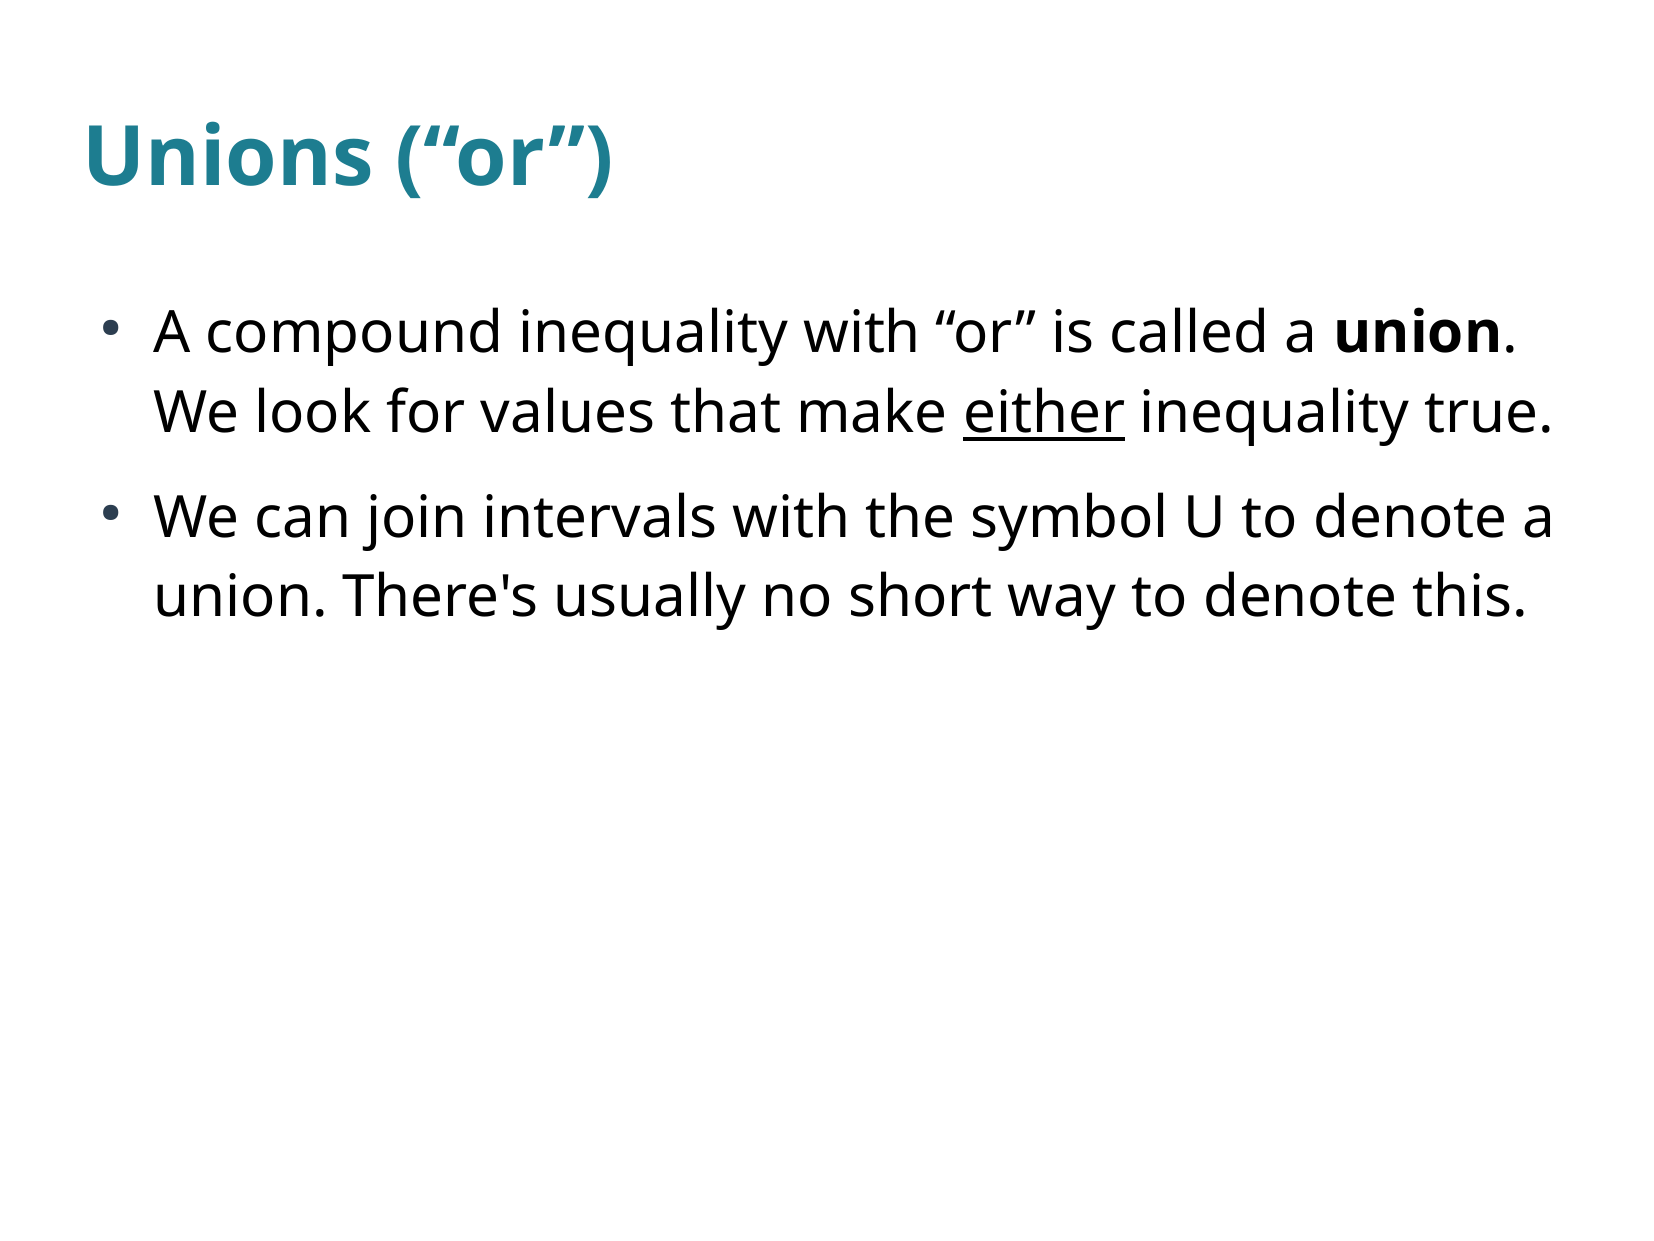

# Unions (“or”)
A compound inequality with “or” is called a union. We look for values that make either inequality true.
We can join intervals with the symbol U to denote a union. There's usually no short way to denote this.